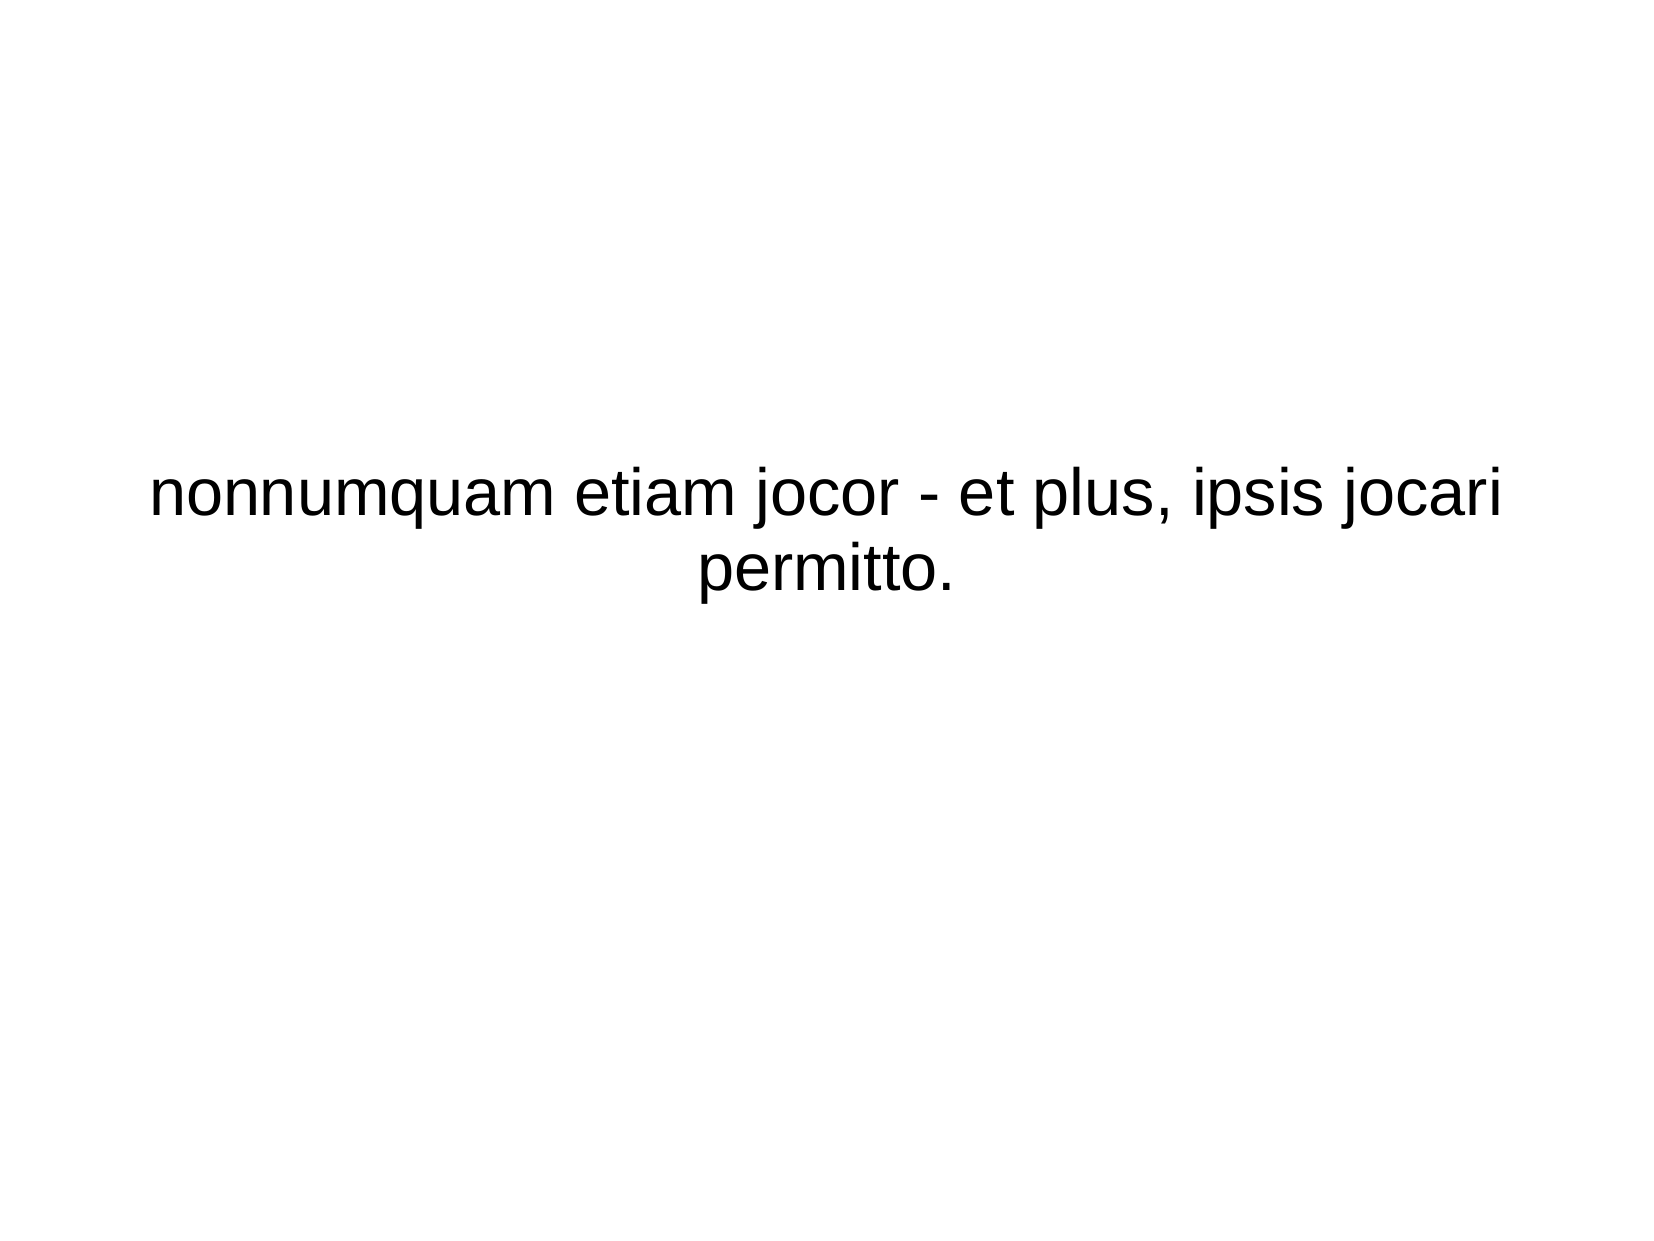

# nonnumquam etiam jocor - et plus, ipsis jocari permitto.